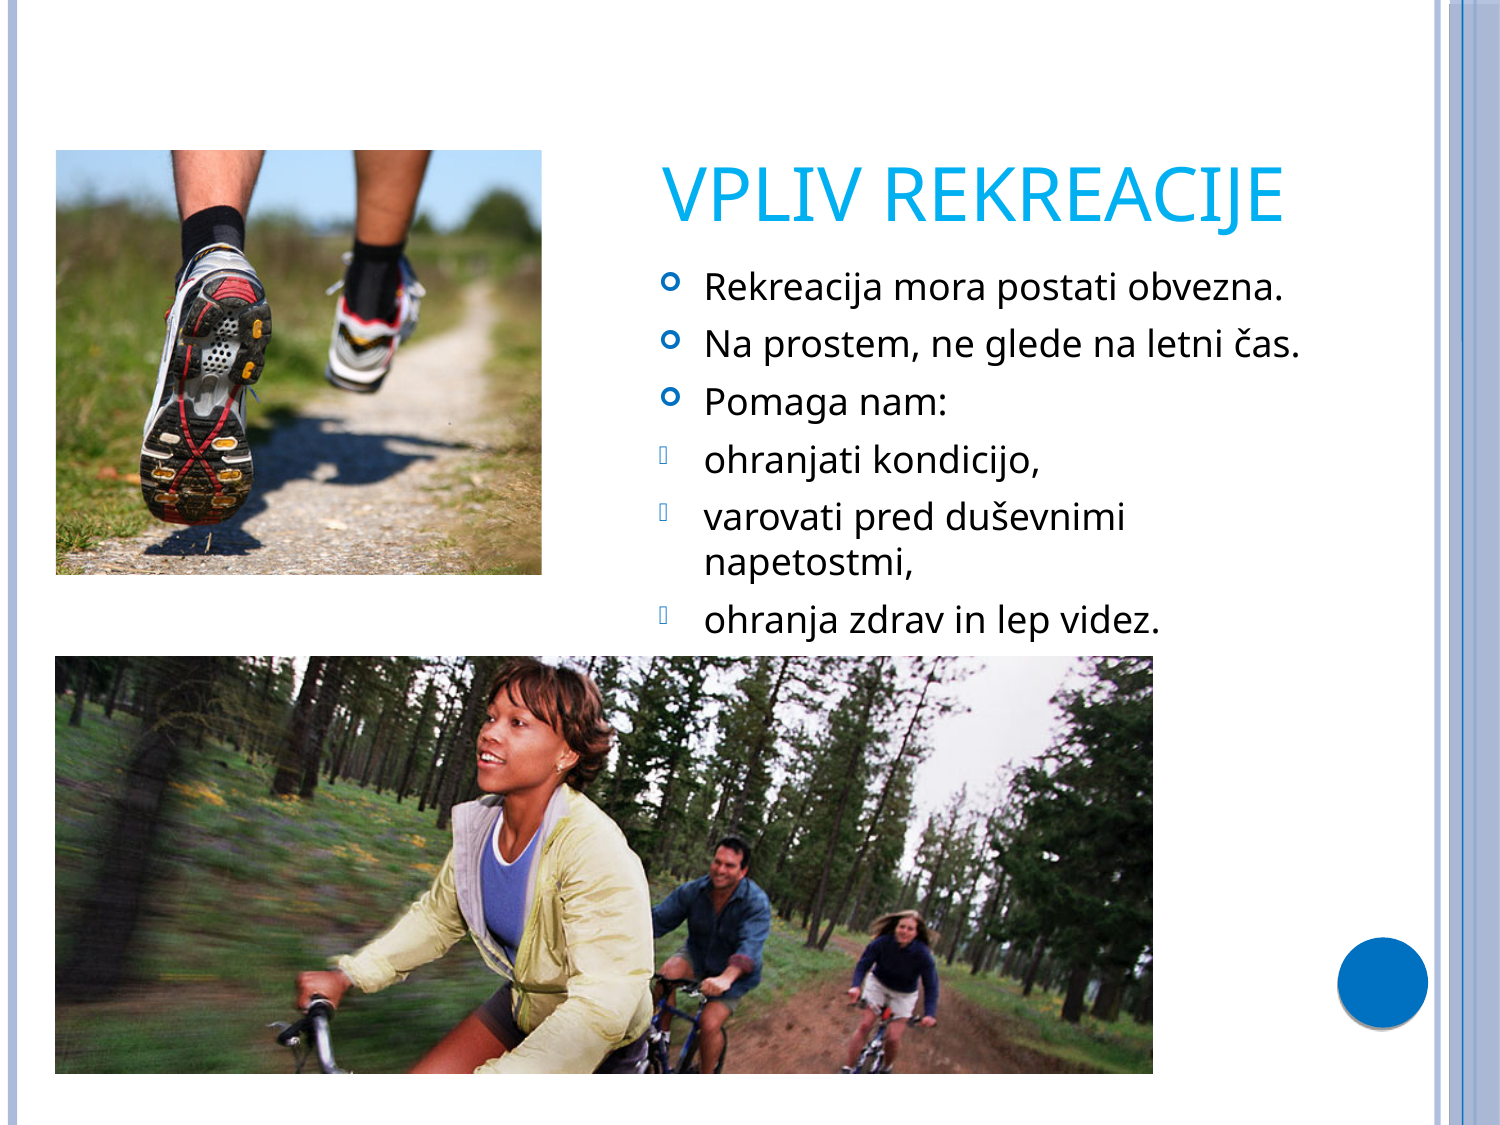

# Vpliv rekreacije
Rekreacija mora postati obvezna.
Na prostem, ne glede na letni čas.
Pomaga nam:
ohranjati kondicijo,
varovati pred duševnimi napetostmi,
ohranja zdrav in lep videz.